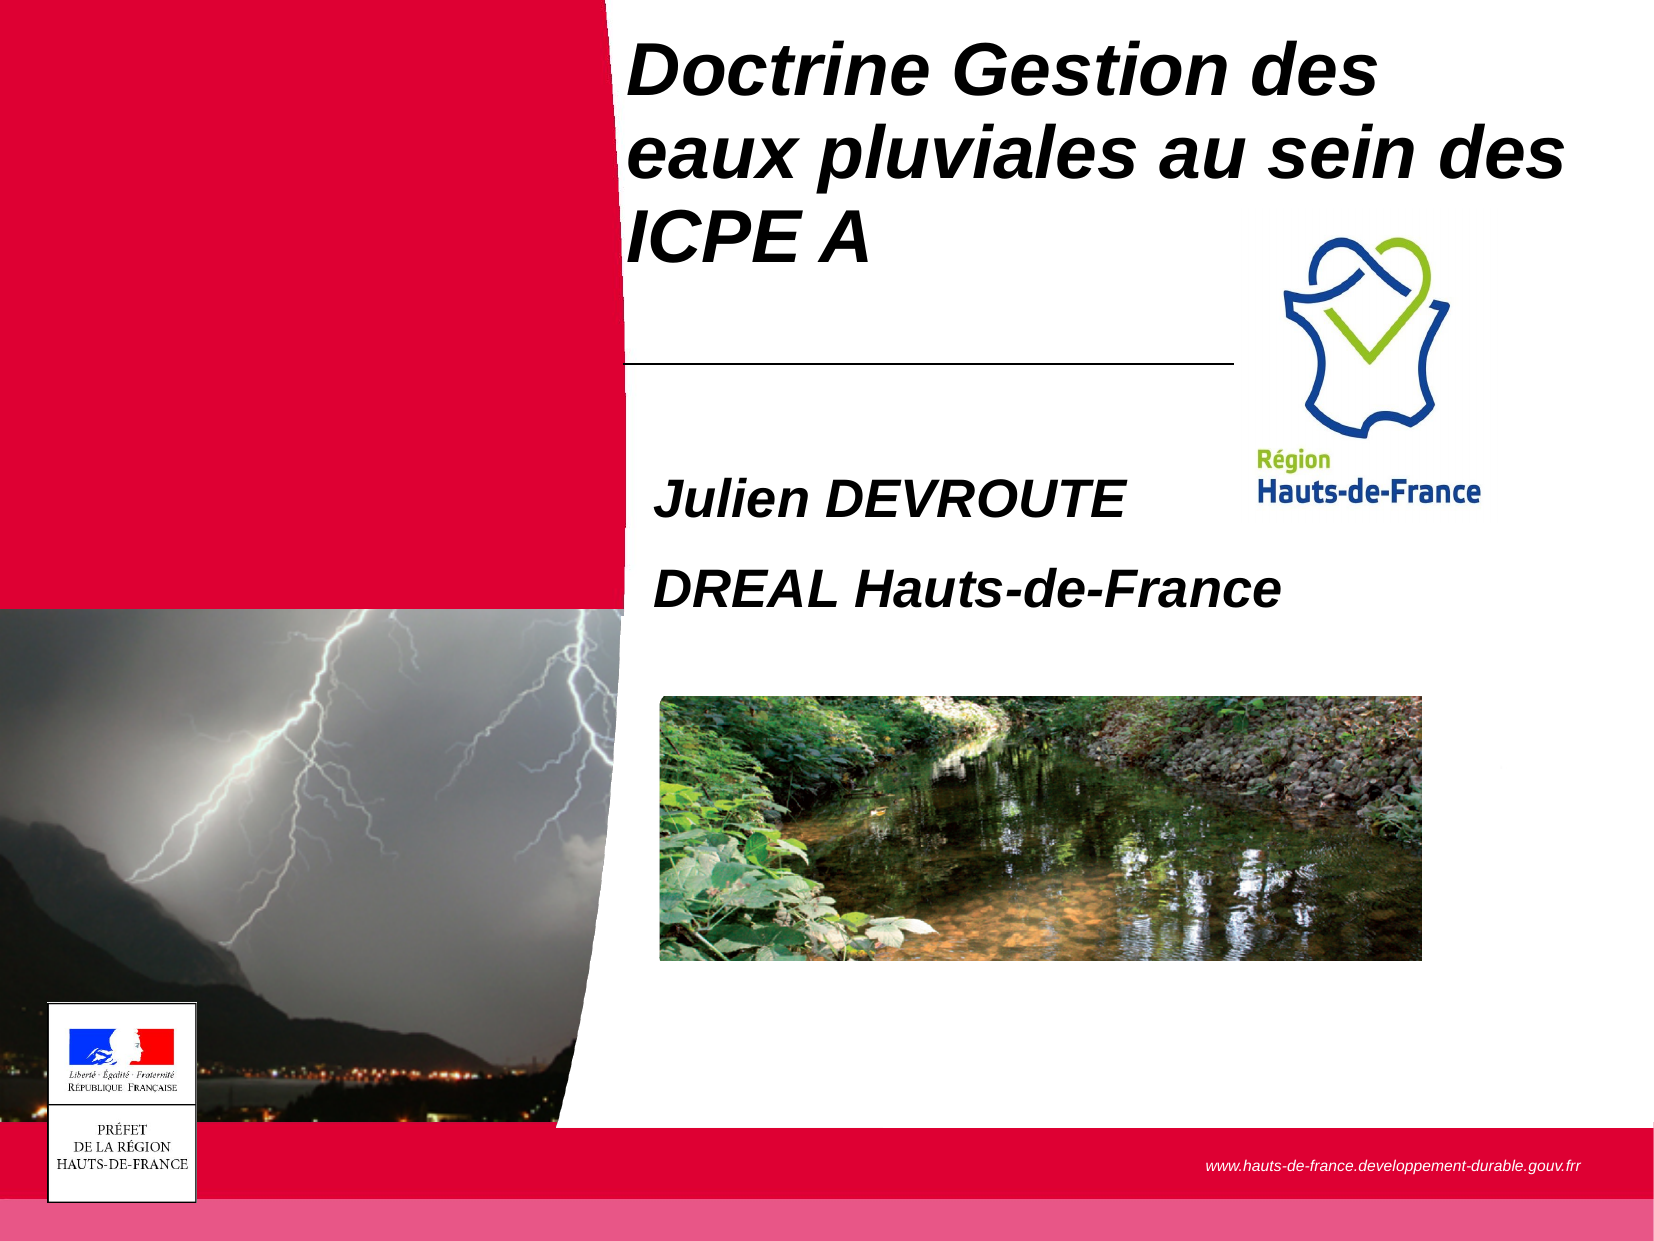

# Doctrine Gestion des eaux pluviales au sein des ICPE A
Julien DEVROUTE
DREAL Hauts-de-France